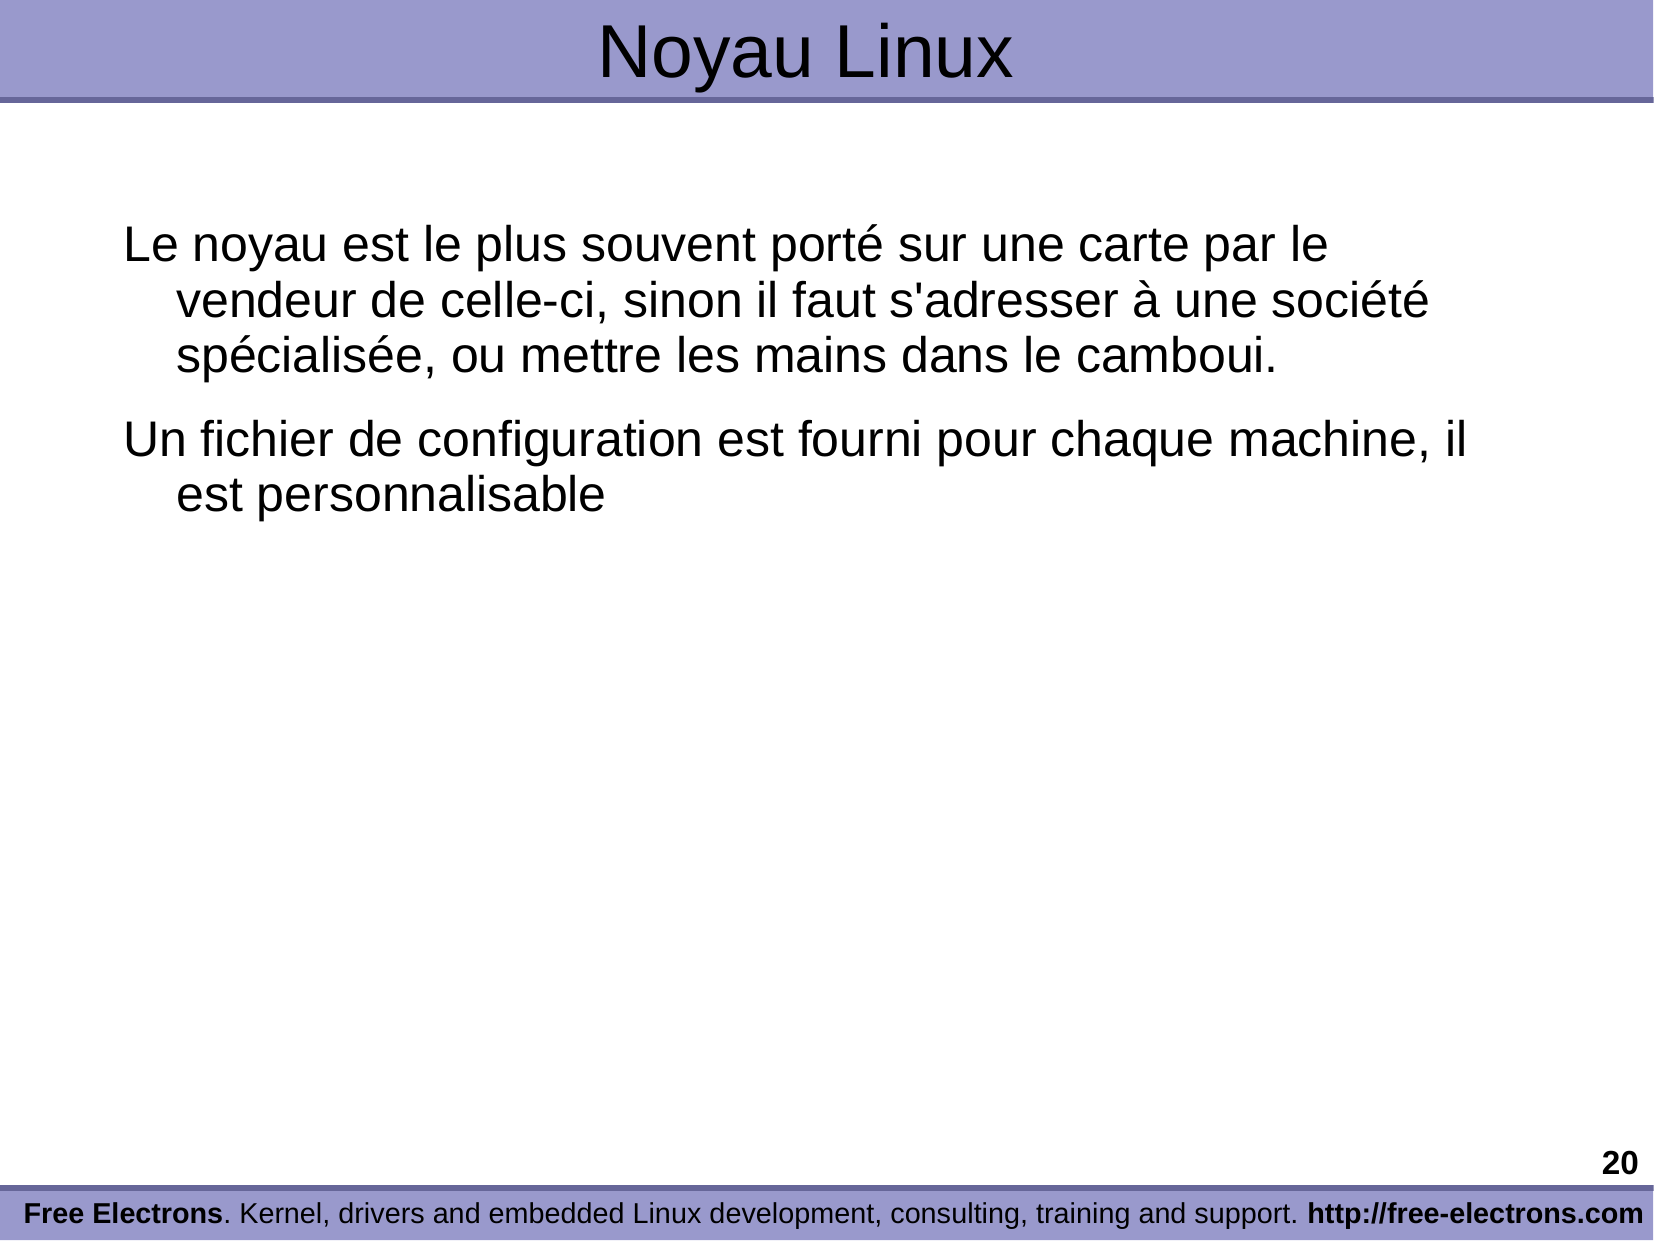

# Noyau Linux
Le noyau est le plus souvent porté sur une carte par le vendeur de celle-ci, sinon il faut s'adresser à une société spécialisée, ou mettre les mains dans le camboui.
Un fichier de configuration est fourni pour chaque machine, il est personnalisable